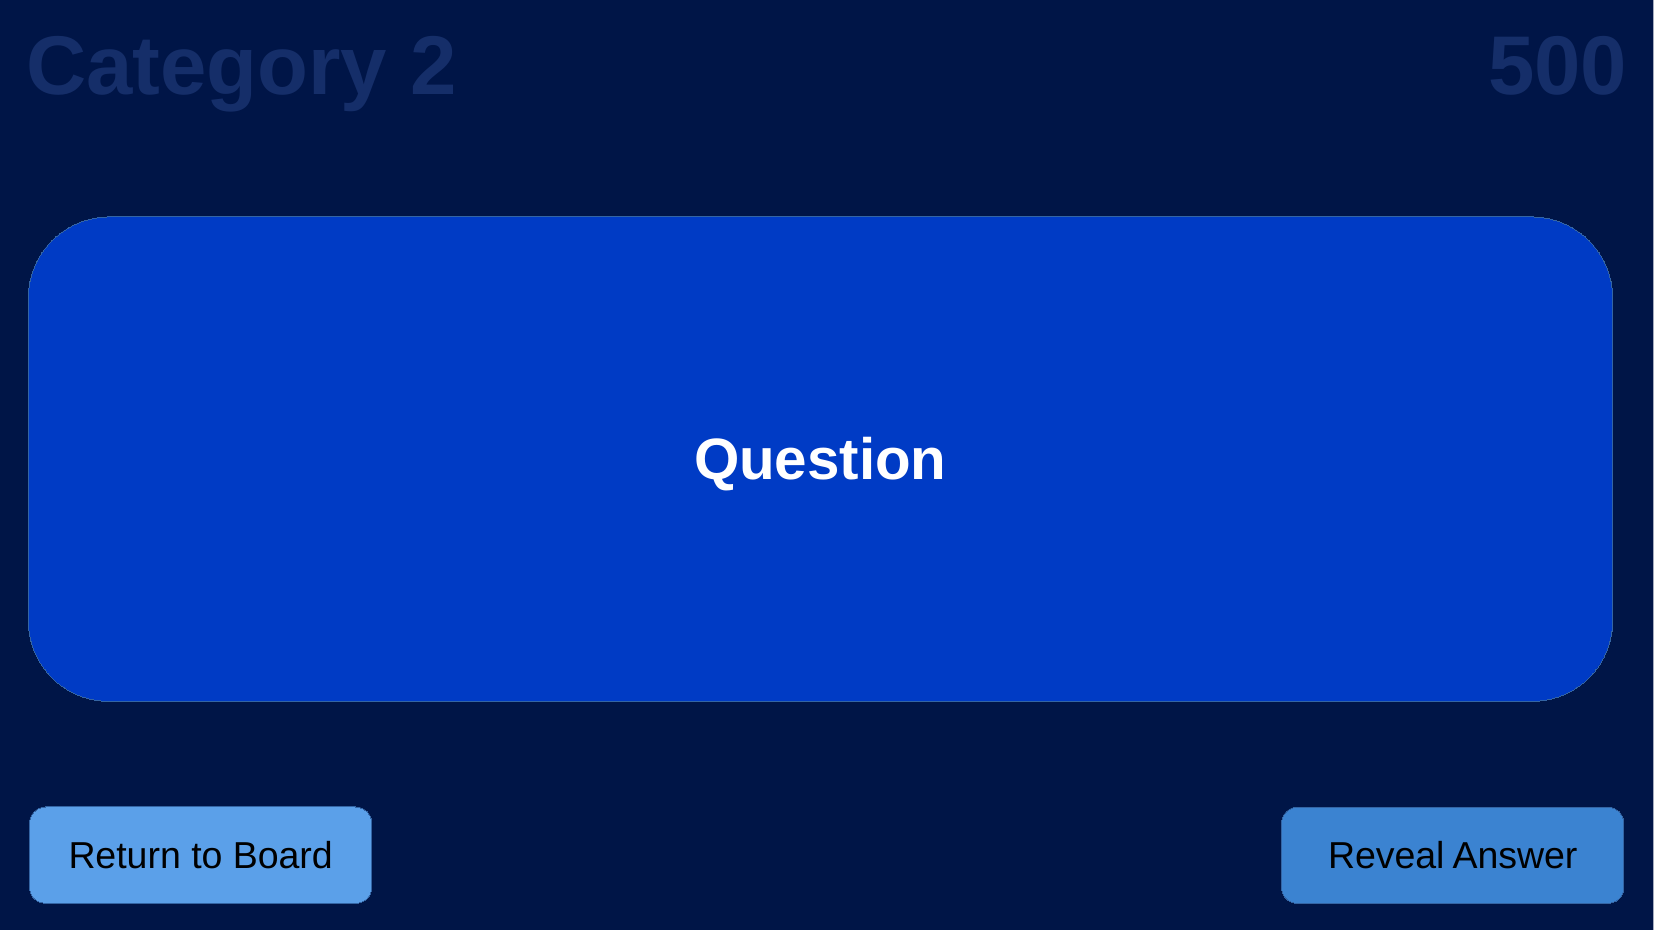

Category 2
500
Question
Return to Board
Reveal Answer